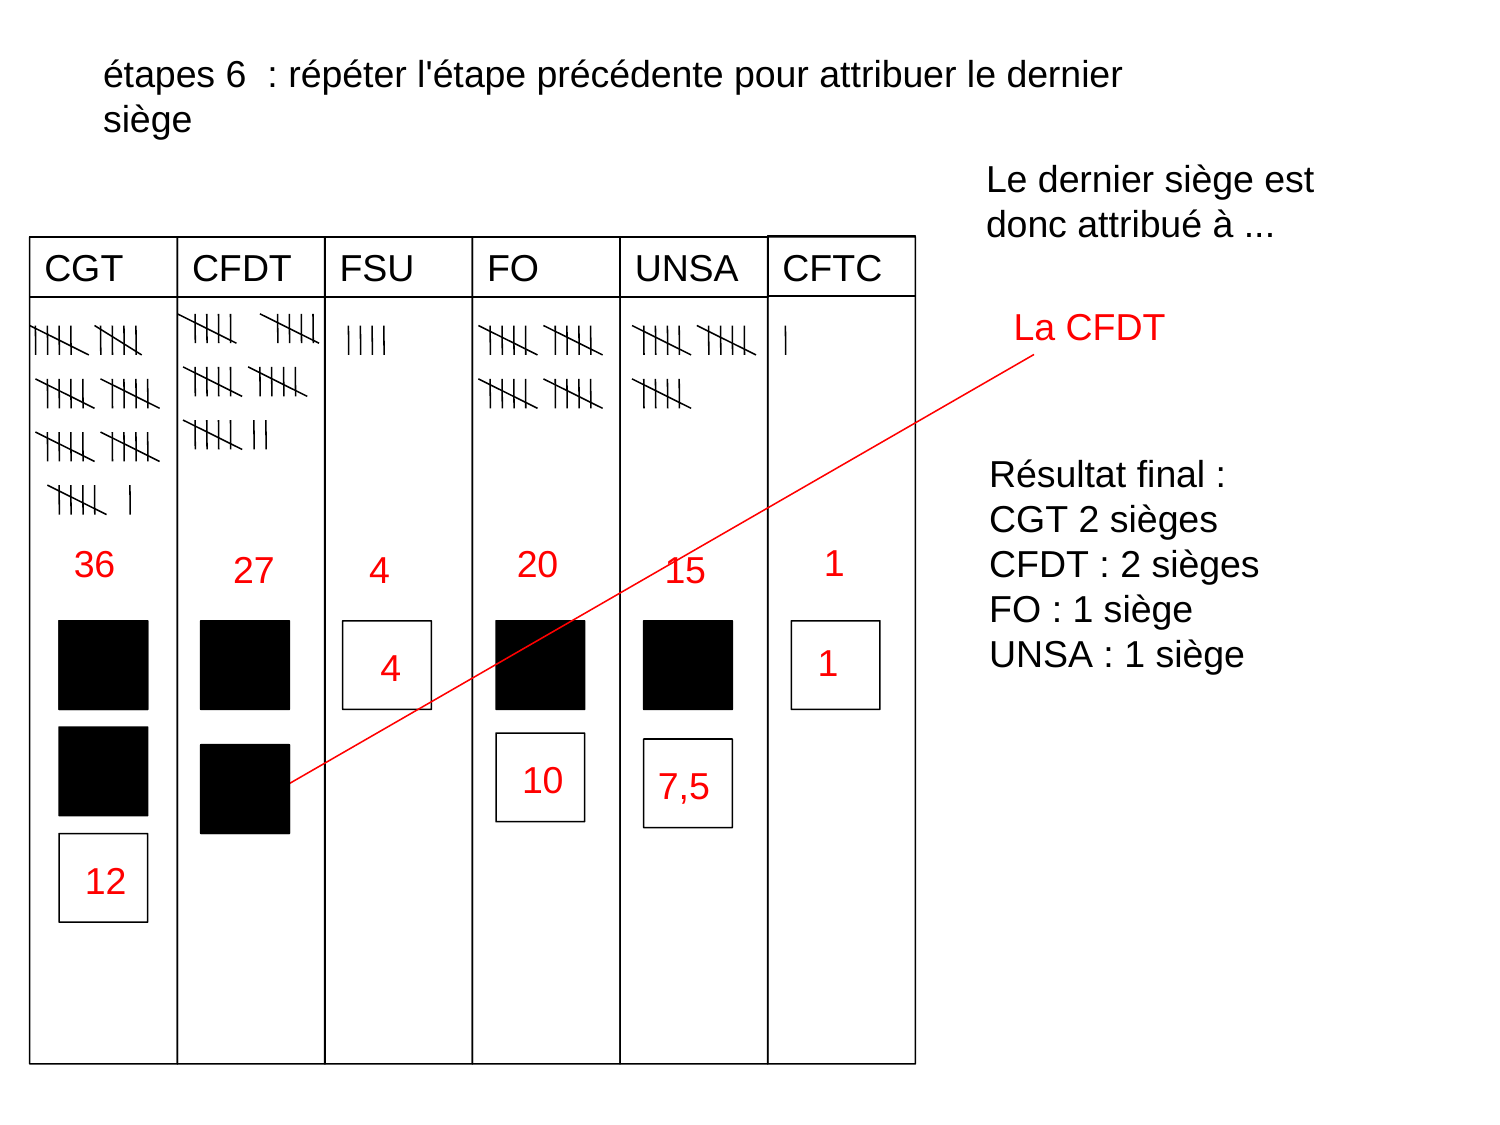

étapes 6  : répéter l'étape précédente pour attribuer le dernier siège
Le dernier siège est donc attribué à ...
CFTC
CGT
CFDT
FSU
FO
UNSA
La CFDT
Résultat final :
CGT 2 sièges
CFDT : 2 sièges
FO : 1 siège
UNSA : 1 siège
1
36
20
27
4
15
1
4
10
13,5
7,5
12